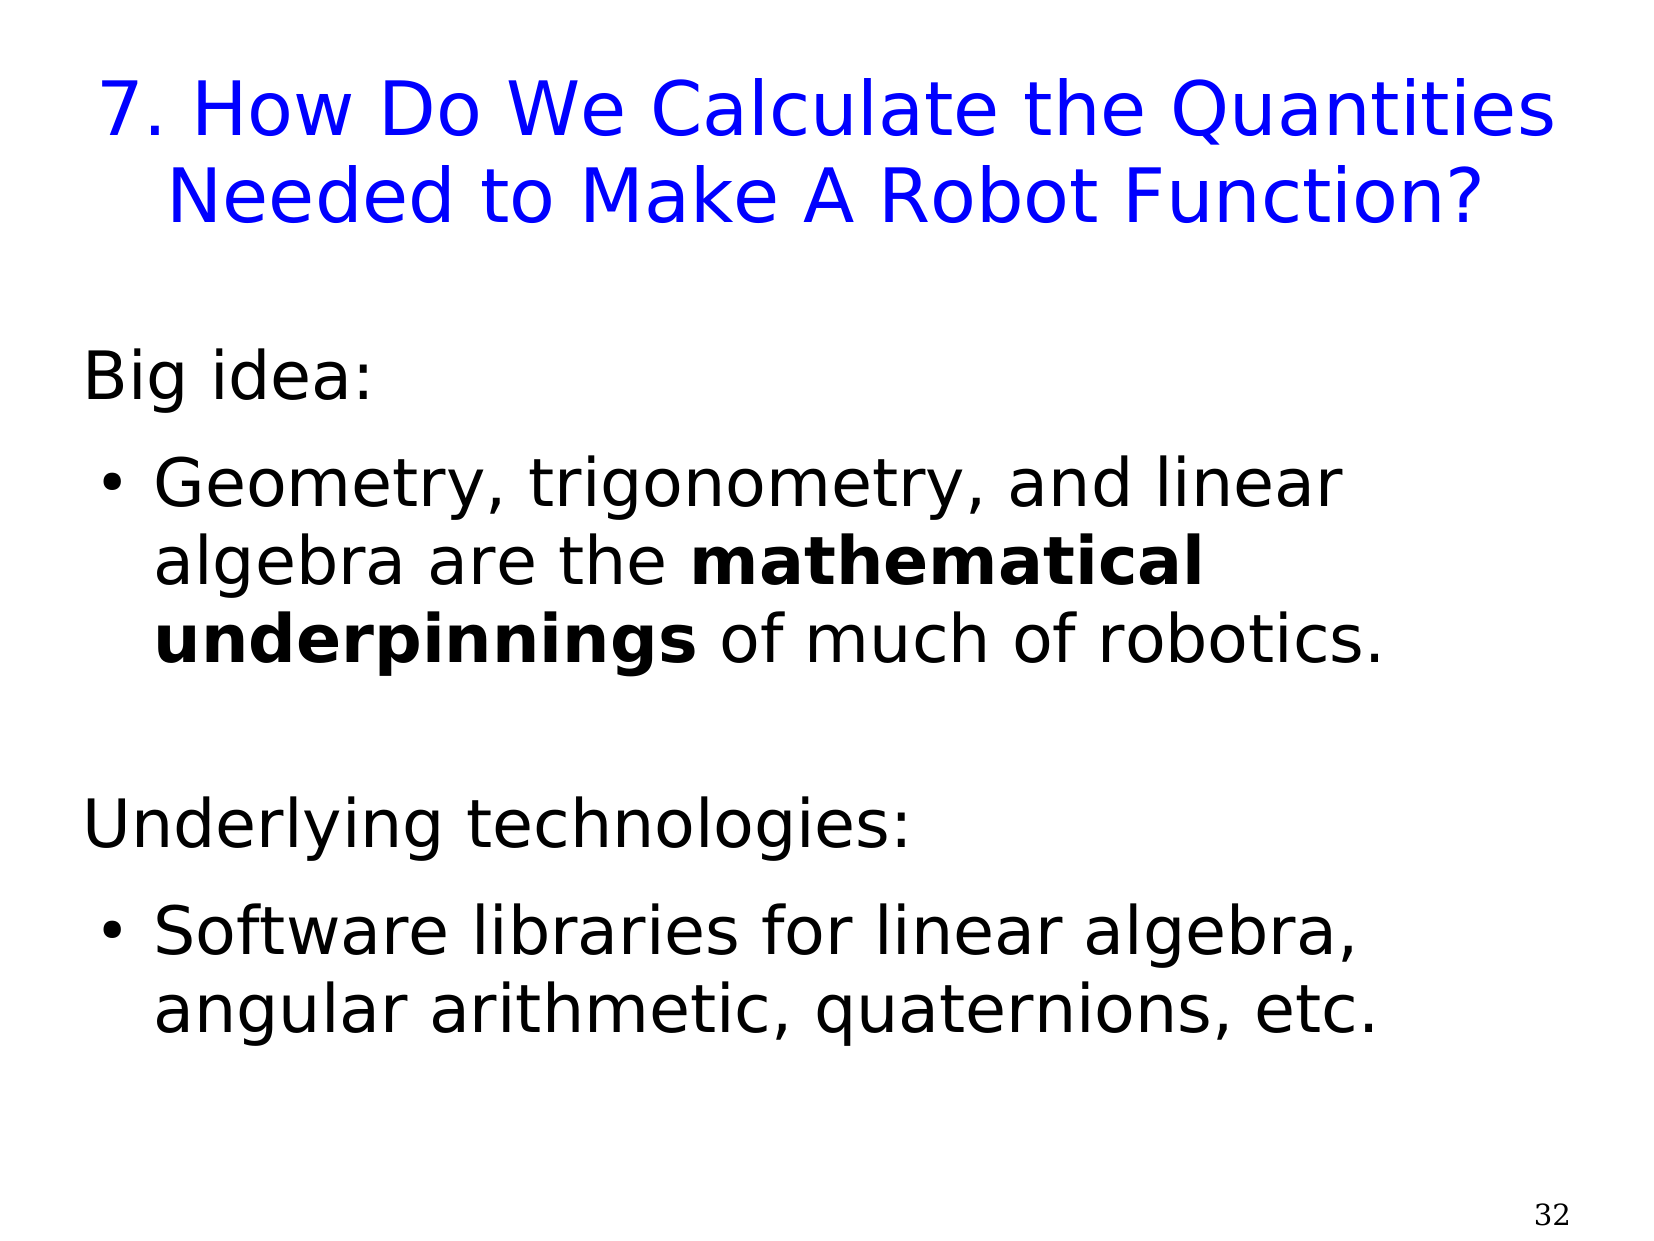

# 7. How Do We Calculate the Quantities Needed to Make A Robot Function?
Big idea:
Geometry, trigonometry, and linear algebra are the mathematical underpinnings of much of robotics.
Underlying technologies:
Software libraries for linear algebra, angular arithmetic, quaternions, etc.
32